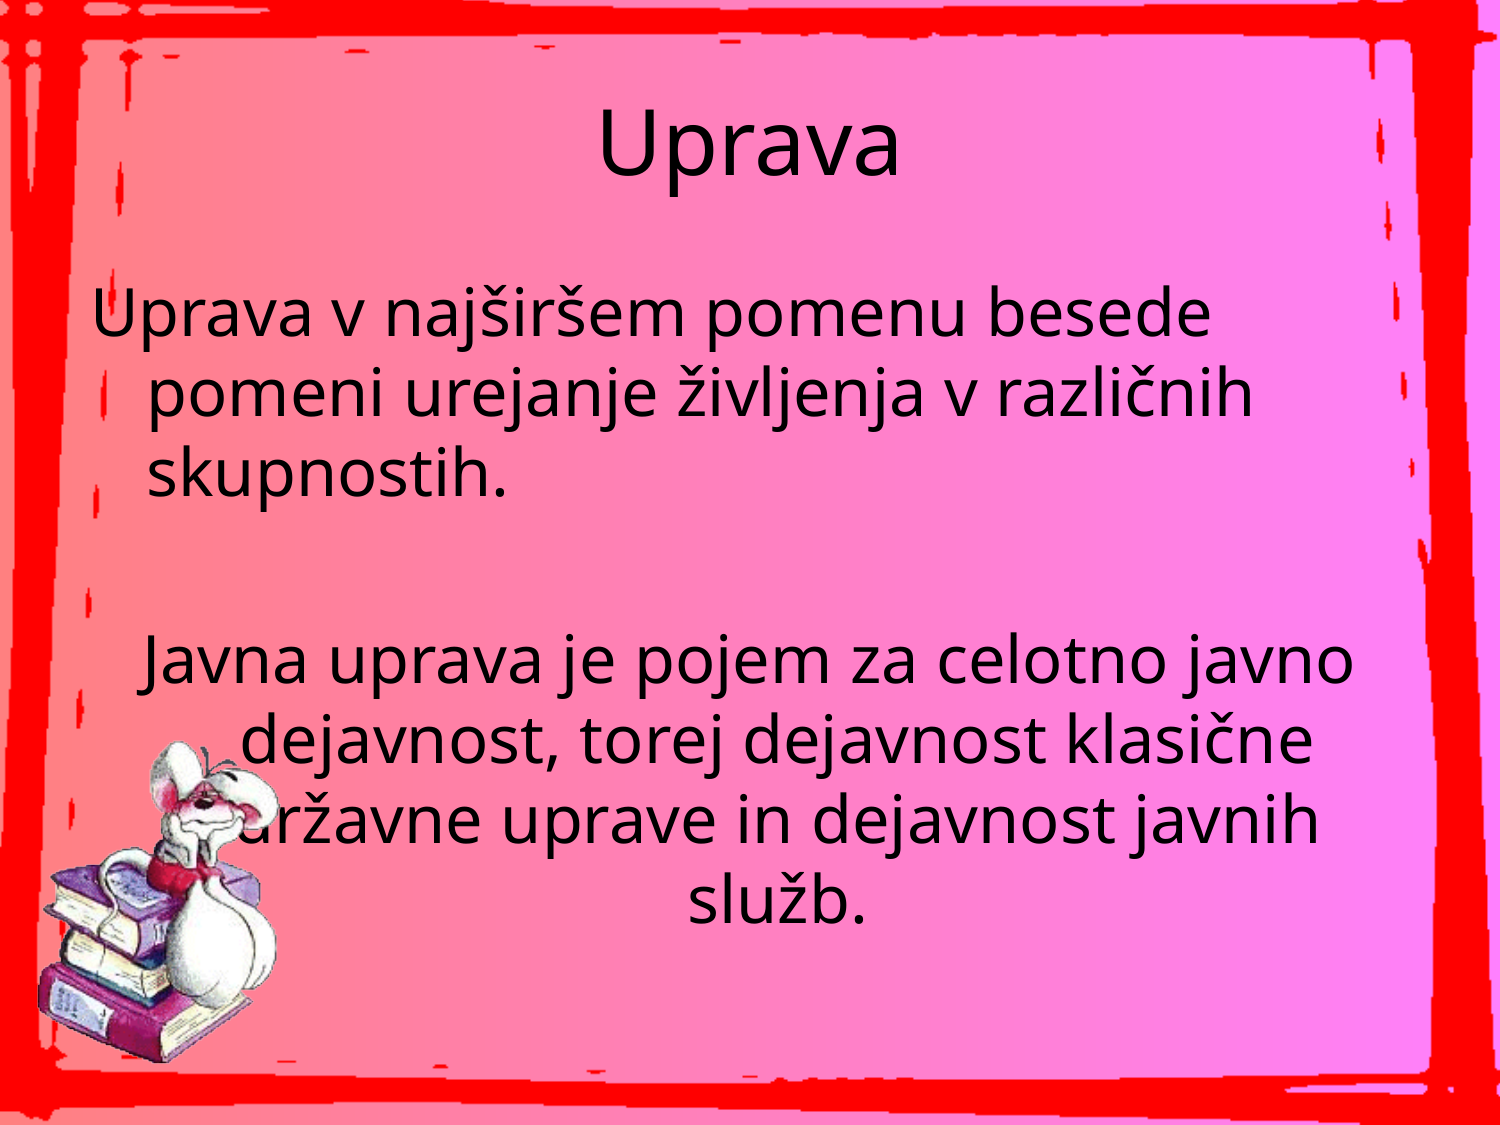

# Uprava
Uprava v najširšem pomenu besede pomeni urejanje življenja v različnih skupnostih.
Javna uprava je pojem za celotno javno dejavnost, torej dejavnost klasične državne uprave in dejavnost javnih služb.